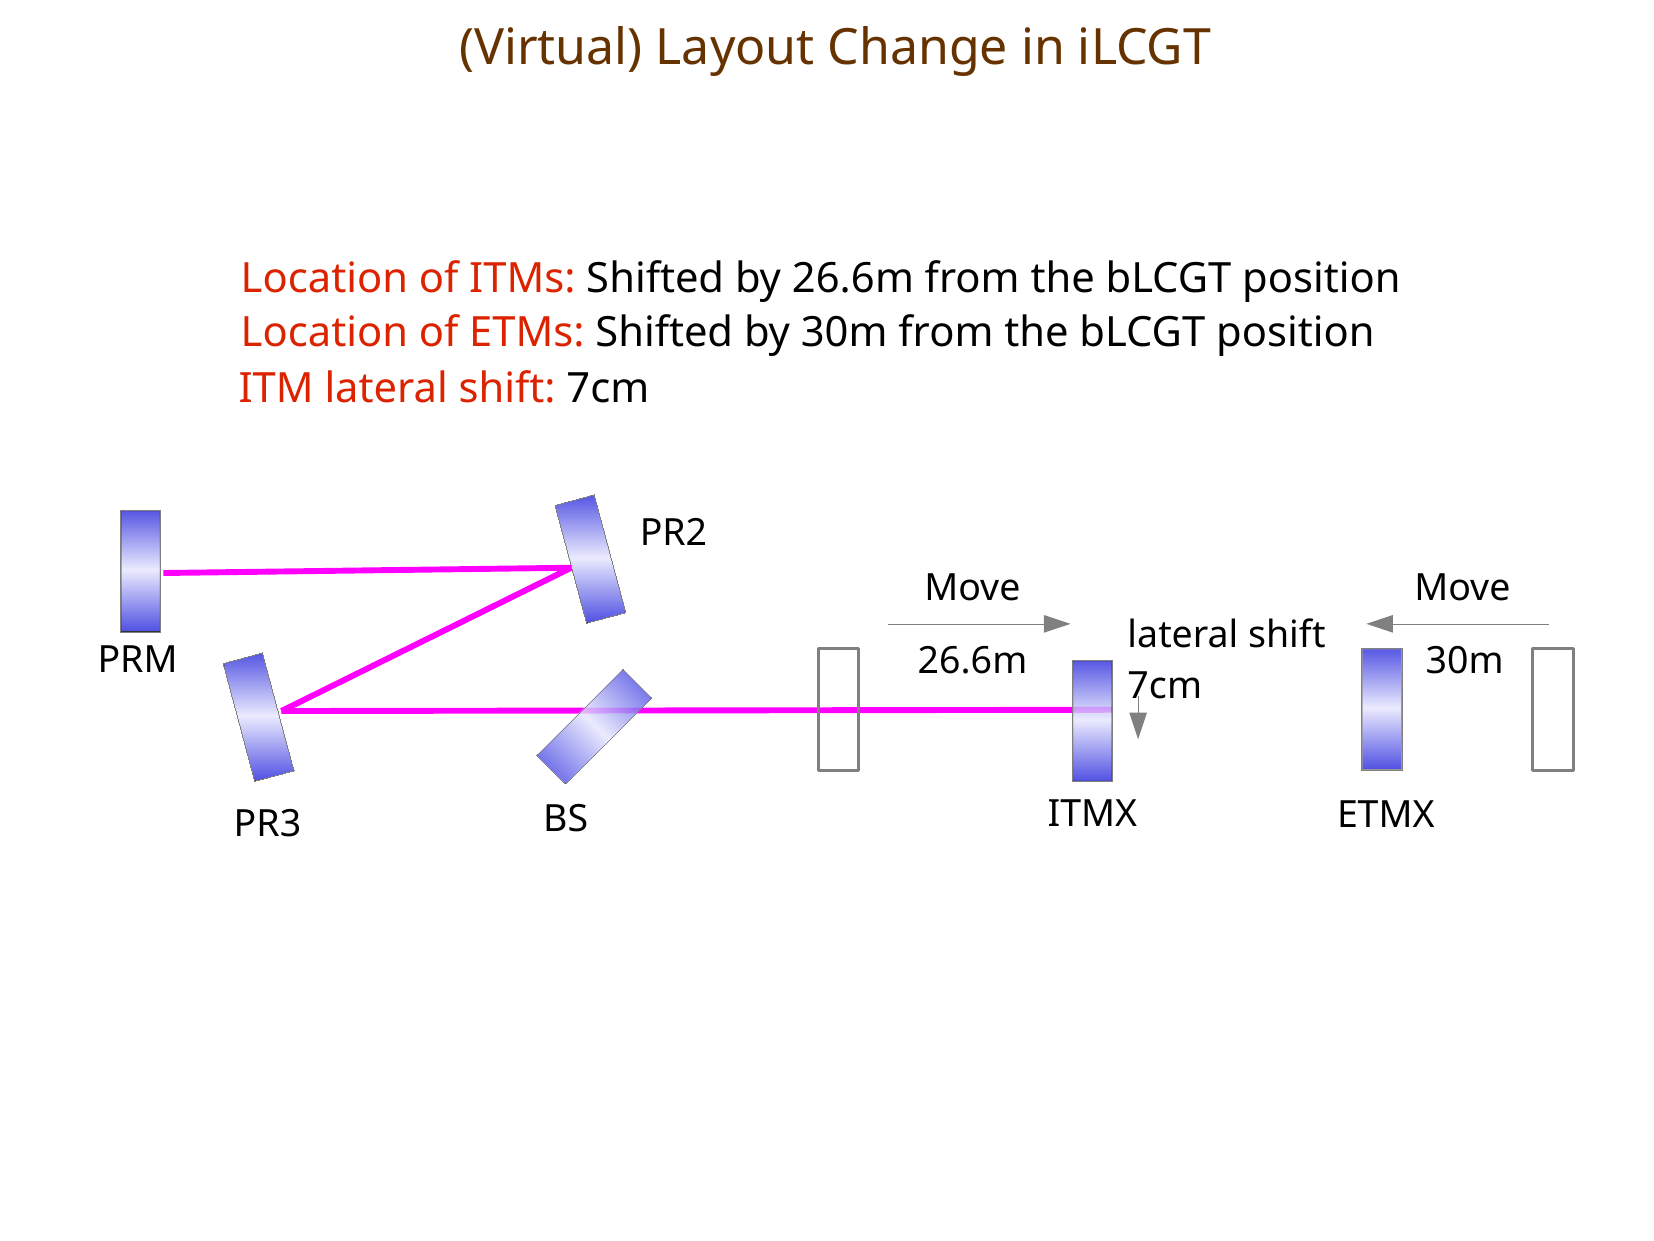

(Virtual) Layout Change in iLCGT
Location of ITMs: Shifted by 26.6m from the bLCGT position
Location of ETMs: Shifted by 30m from the bLCGT position
ITM lateral shift: 7cm
PR2
Move
Move
lateral shift
7cm
PRM
26.6m
30m
ITMX
ETMX
BS
PR3